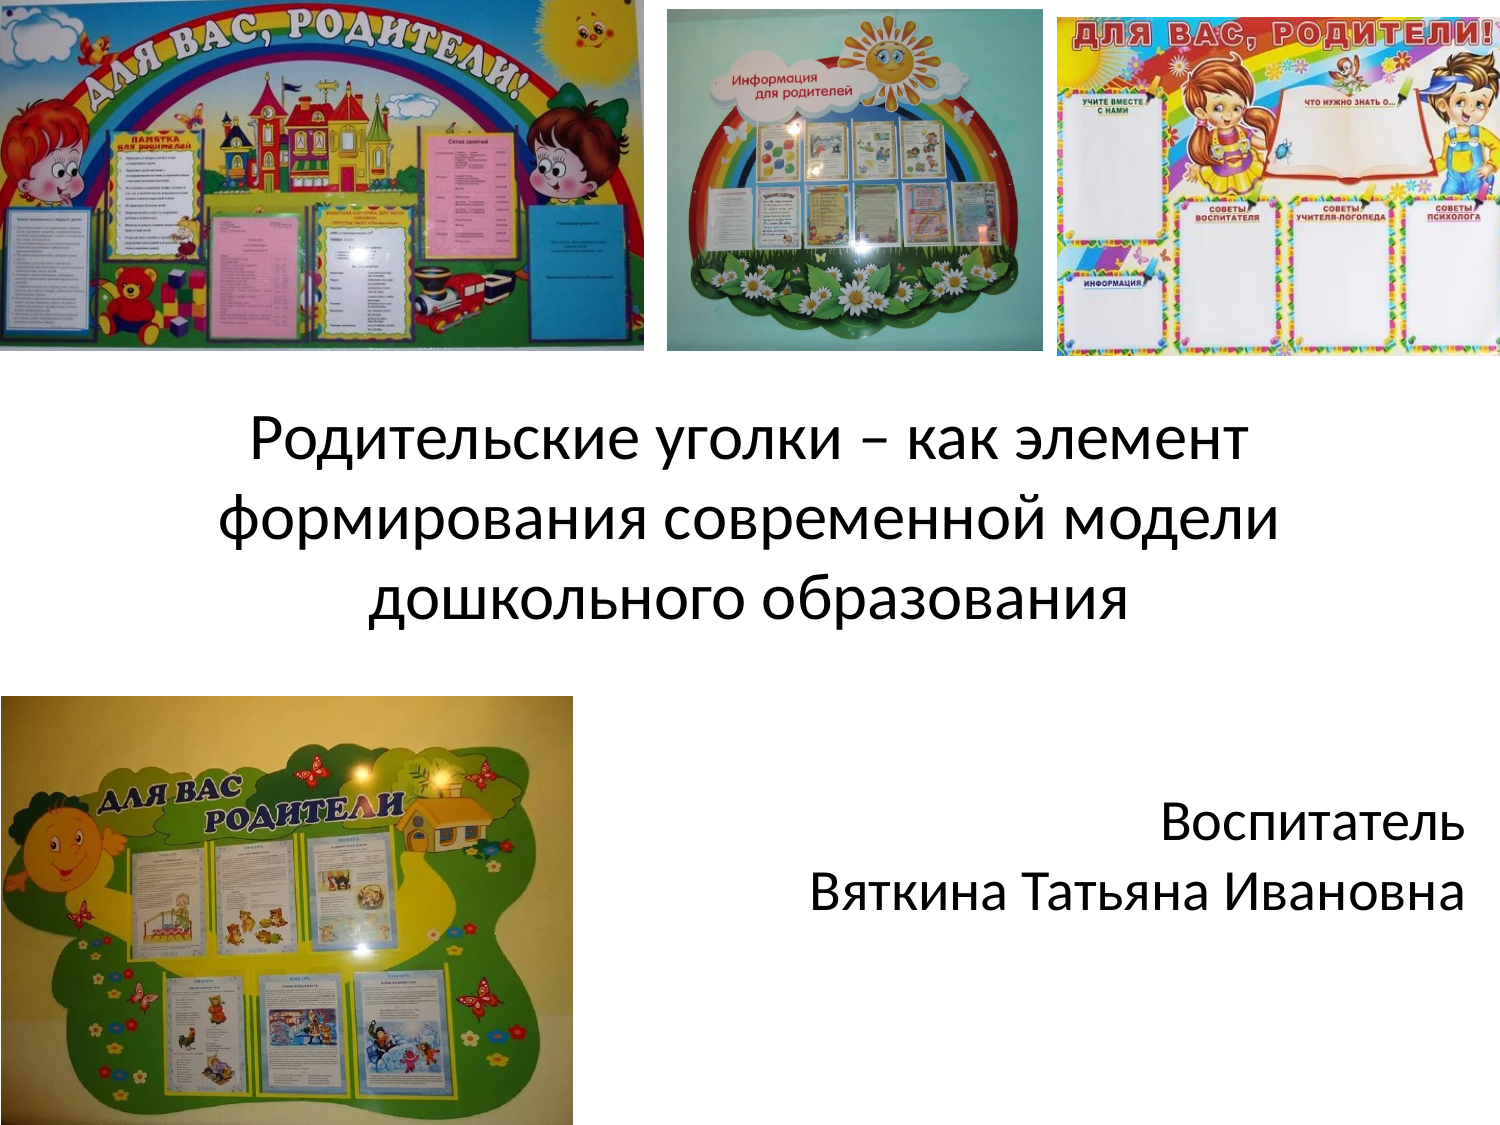

# Родительские уголки – как элемент формирования современной модели дошкольного образования
Воспитатель
Вяткина Татьяна Ивановна